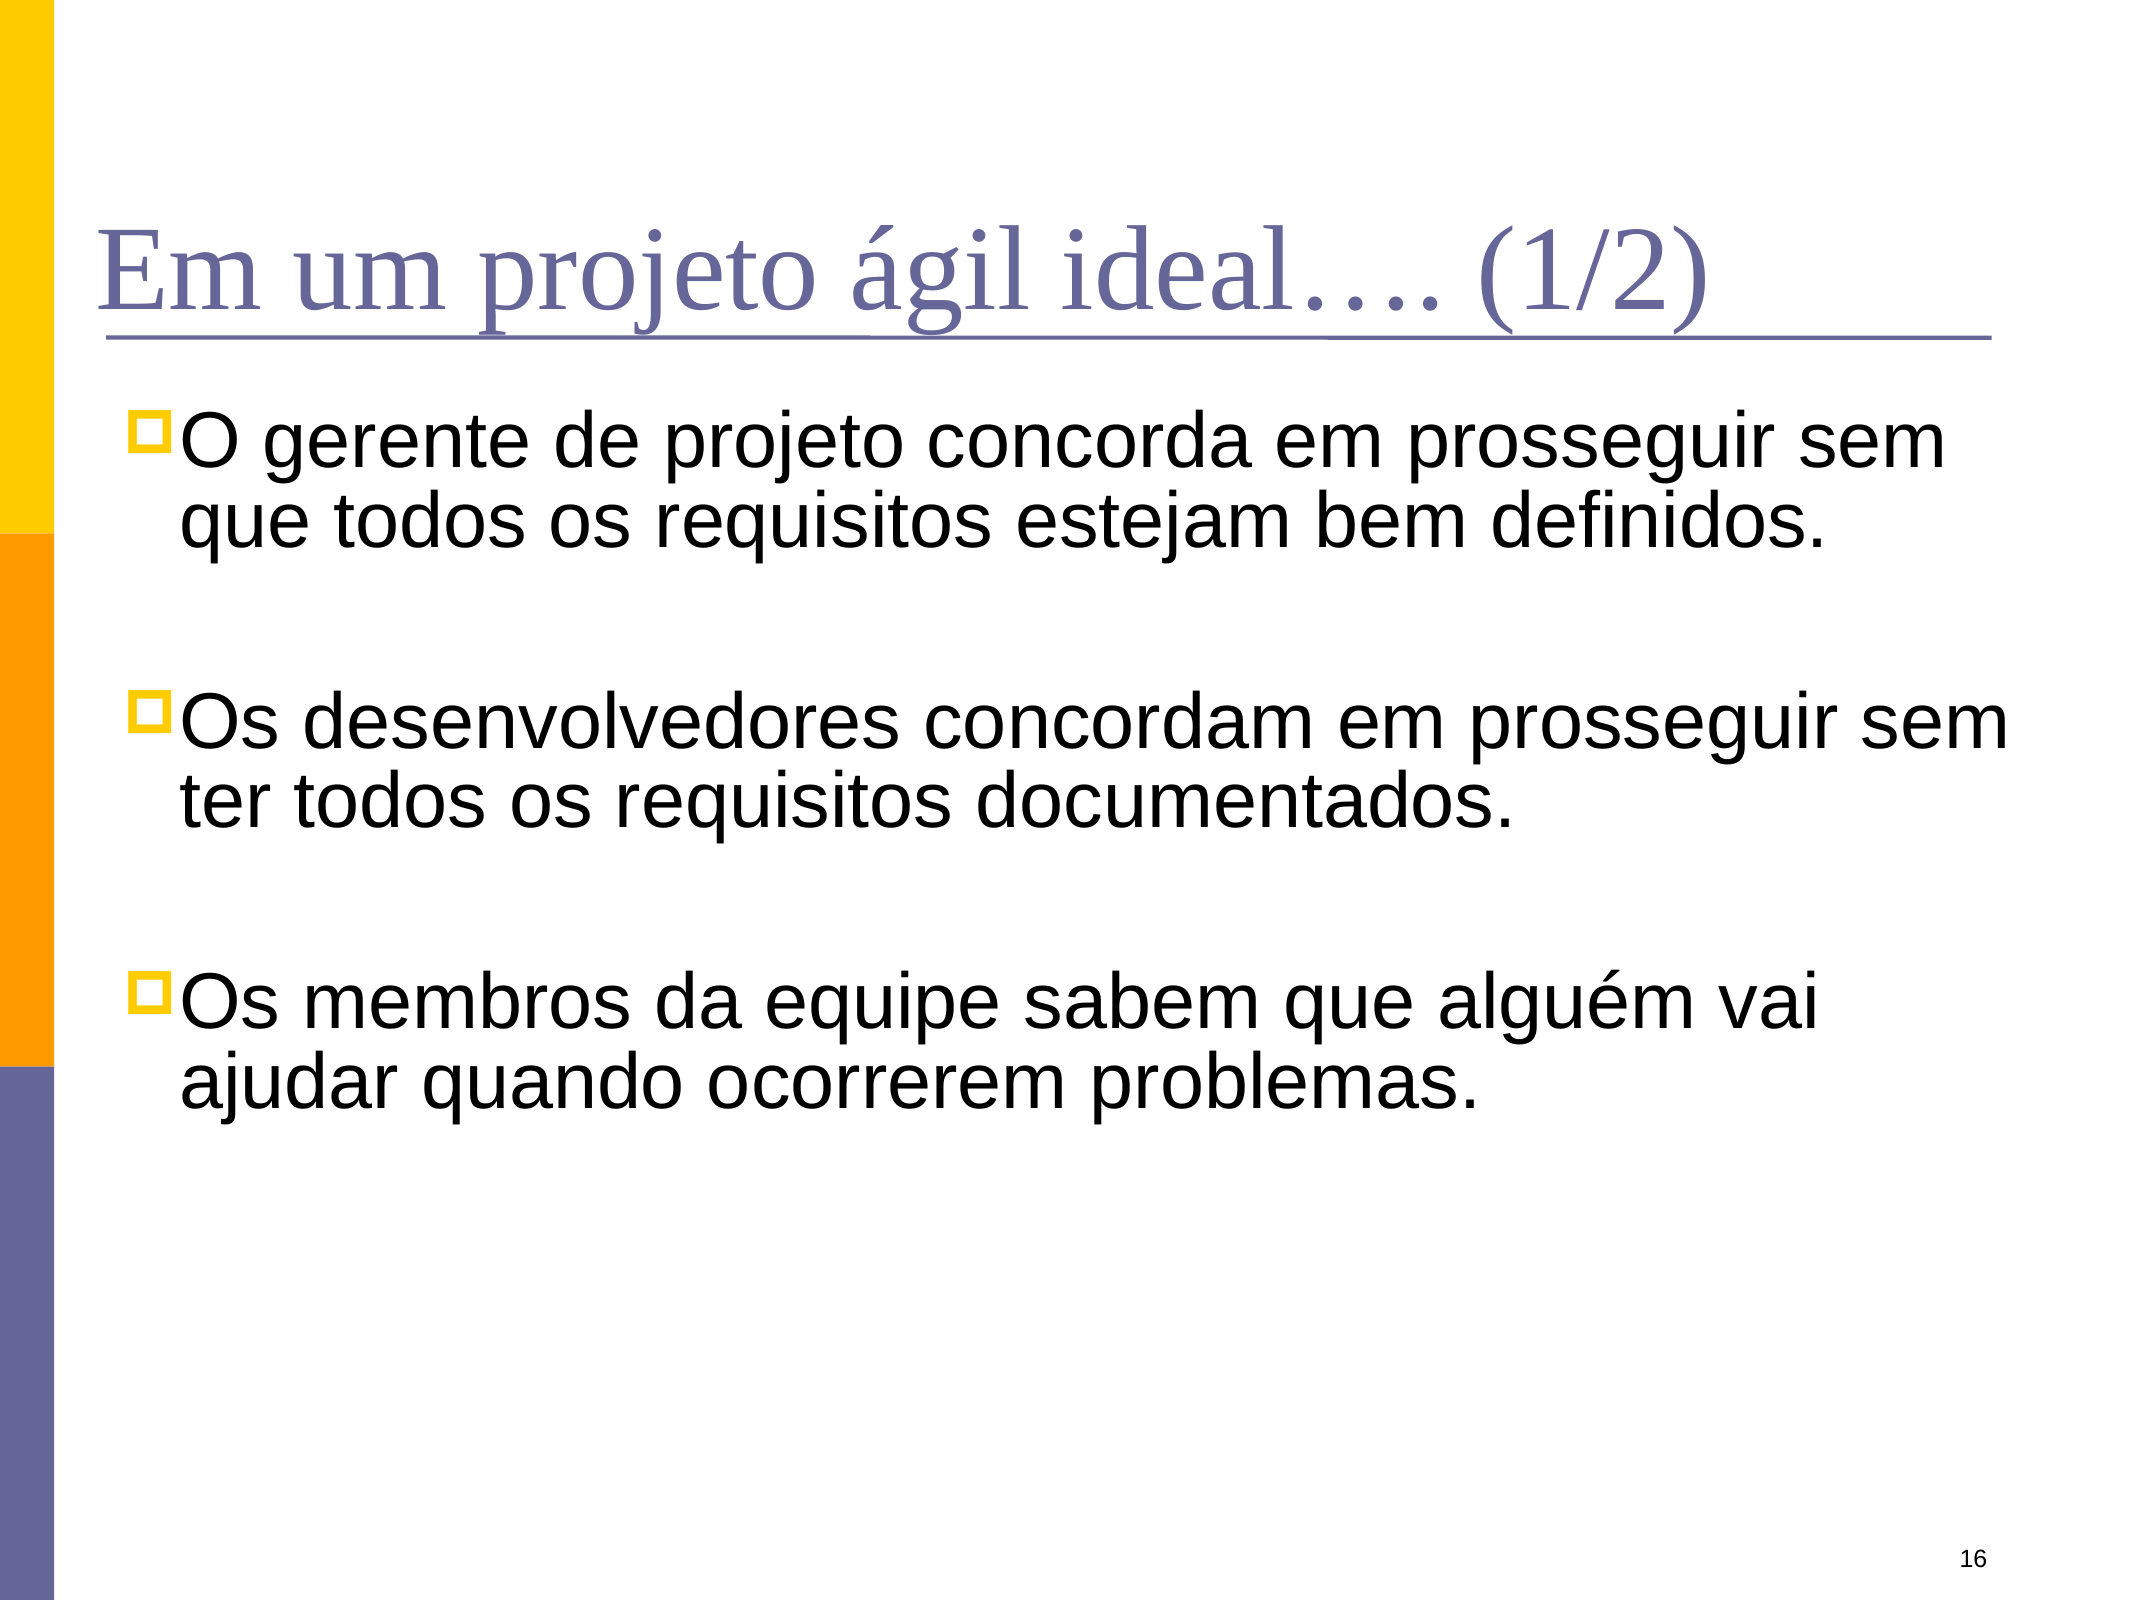

# Em um projeto ágil ideal…. (1/2)
O gerente de projeto concorda em prosseguir sem que todos os requisitos estejam bem definidos.
Os desenvolvedores concordam em prosseguir sem ter todos os requisitos documentados.
Os membros da equipe sabem que alguém vai ajudar quando ocorrerem problemas.
16